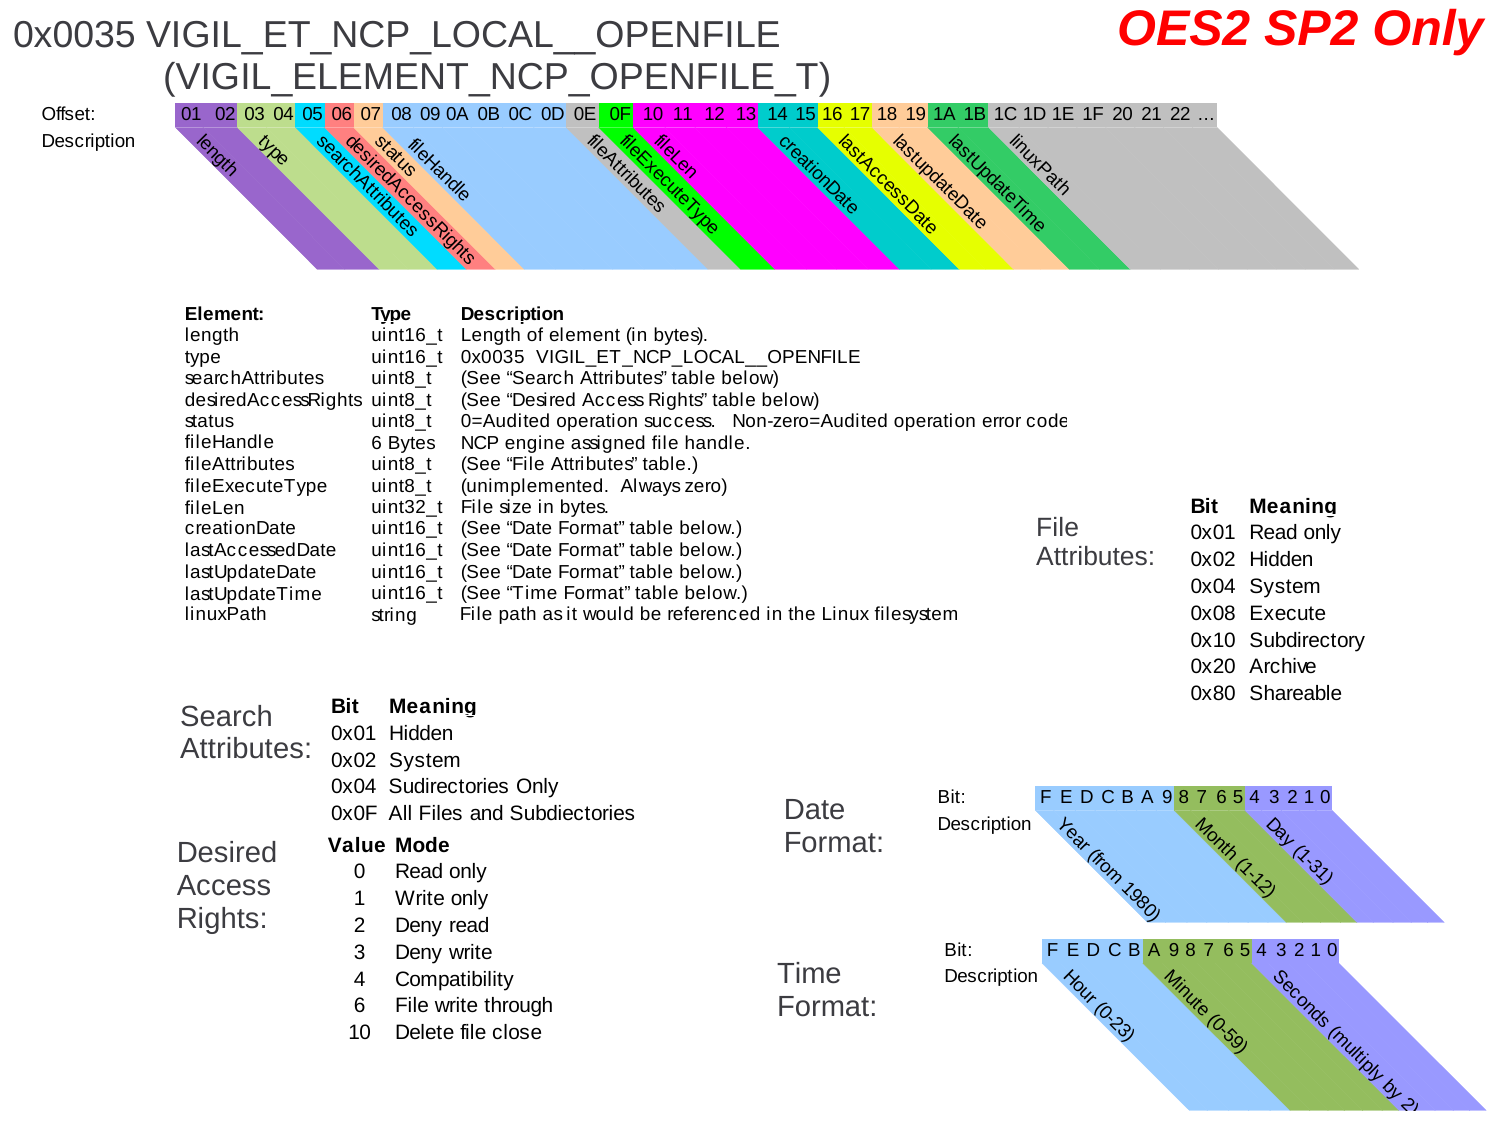

OES2 SP2 Only
0x0035 VIGIL_ET_NCP_LOCAL__OPENFILE
	(VIGIL_ELEMENT_NCP_OPENFILE_T)
File
Attributes:
Search
Attributes:
Date
Format:
Desired
Access
Rights:
Time
Format: